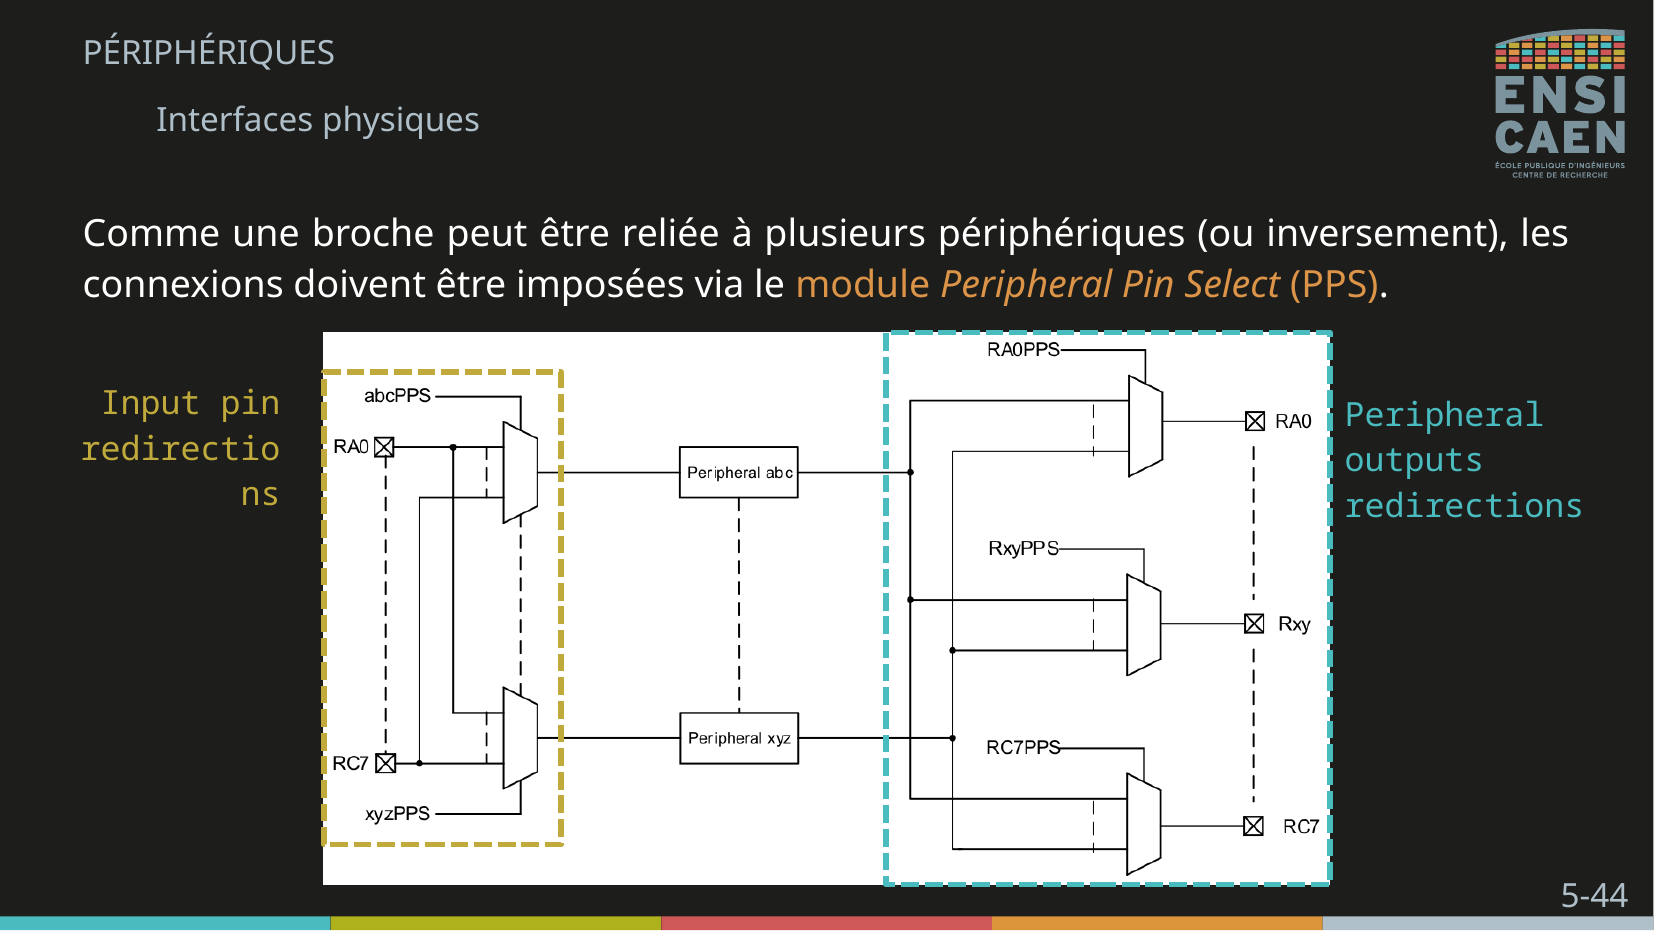

# PÉRIPHÉRIQUES Interfaces physiques
Comme une broche peut être reliée à plusieurs périphériques (ou inversement), les connexions doivent être imposées via le module Peripheral Pin Select (PPS).
Input pin redirections
Peripheral outputs redirections